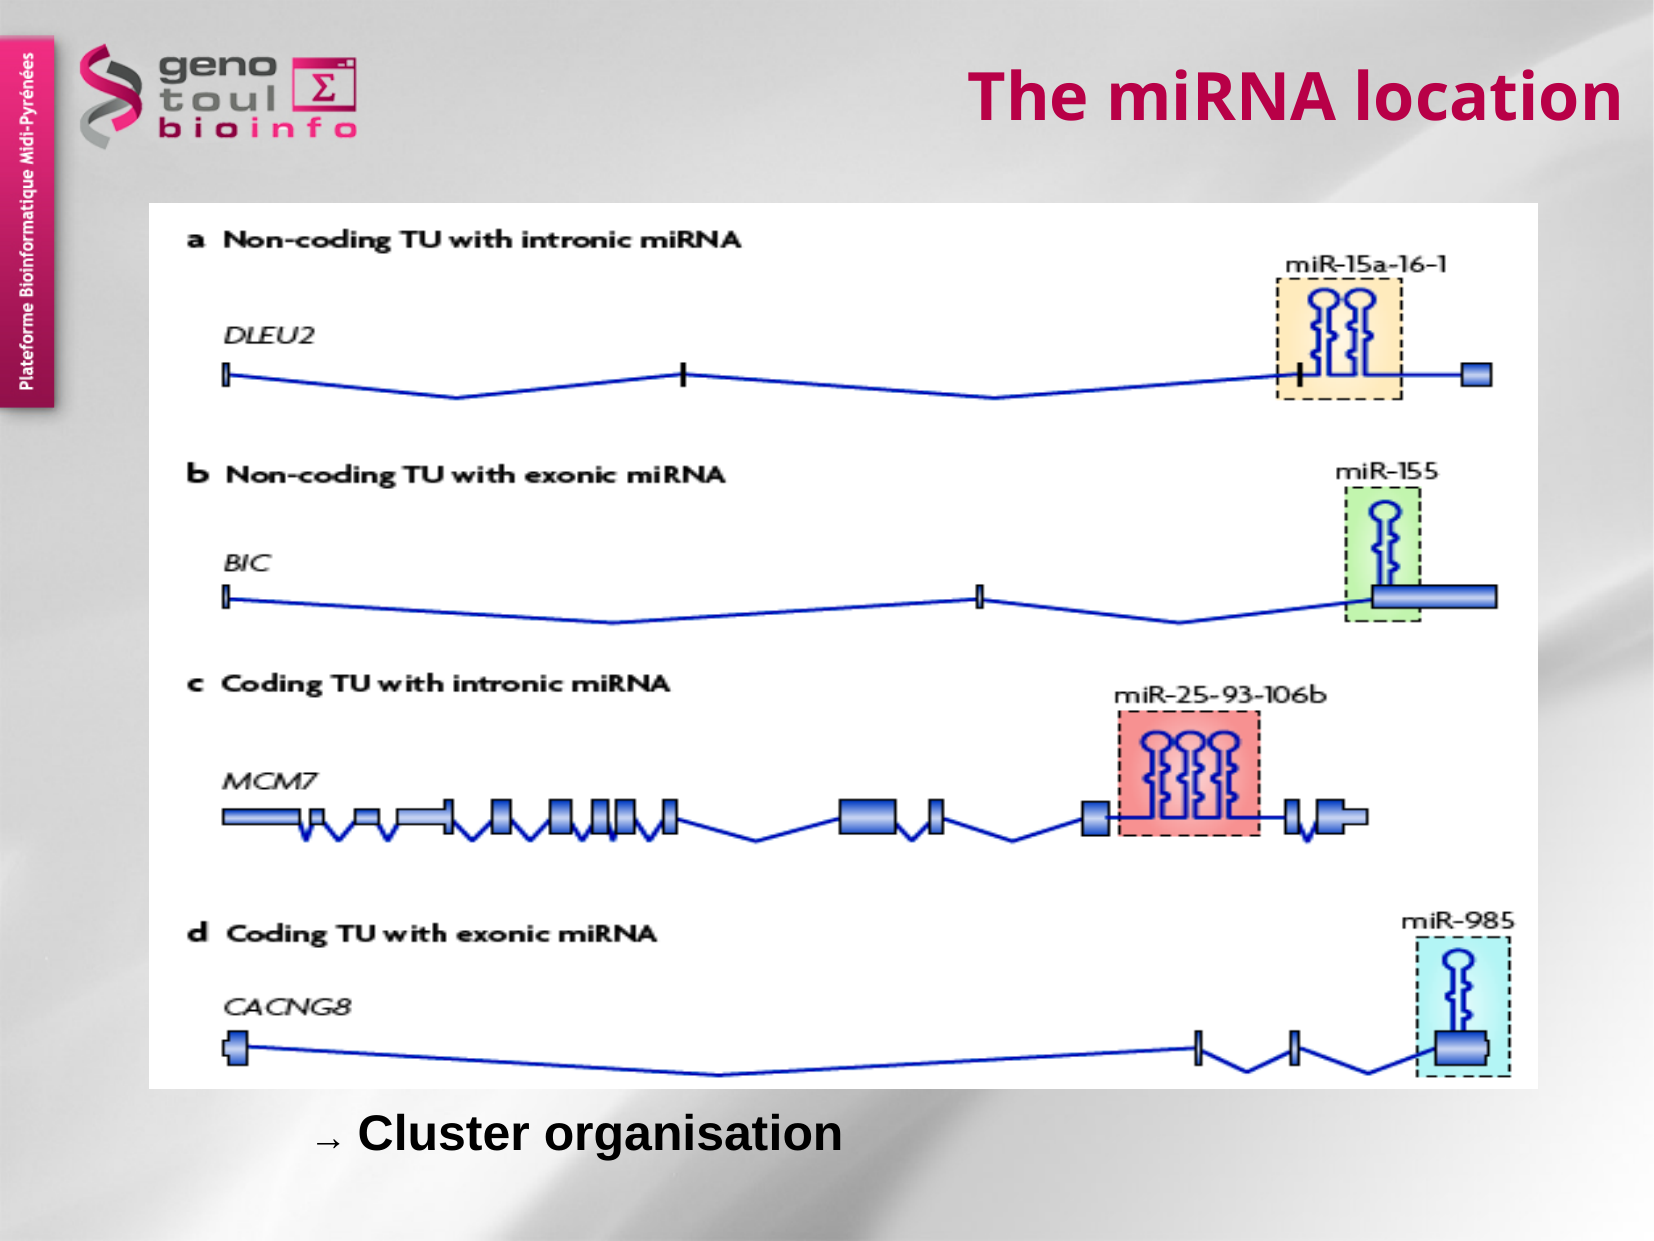

# The miRNA location
→ Cluster organisation